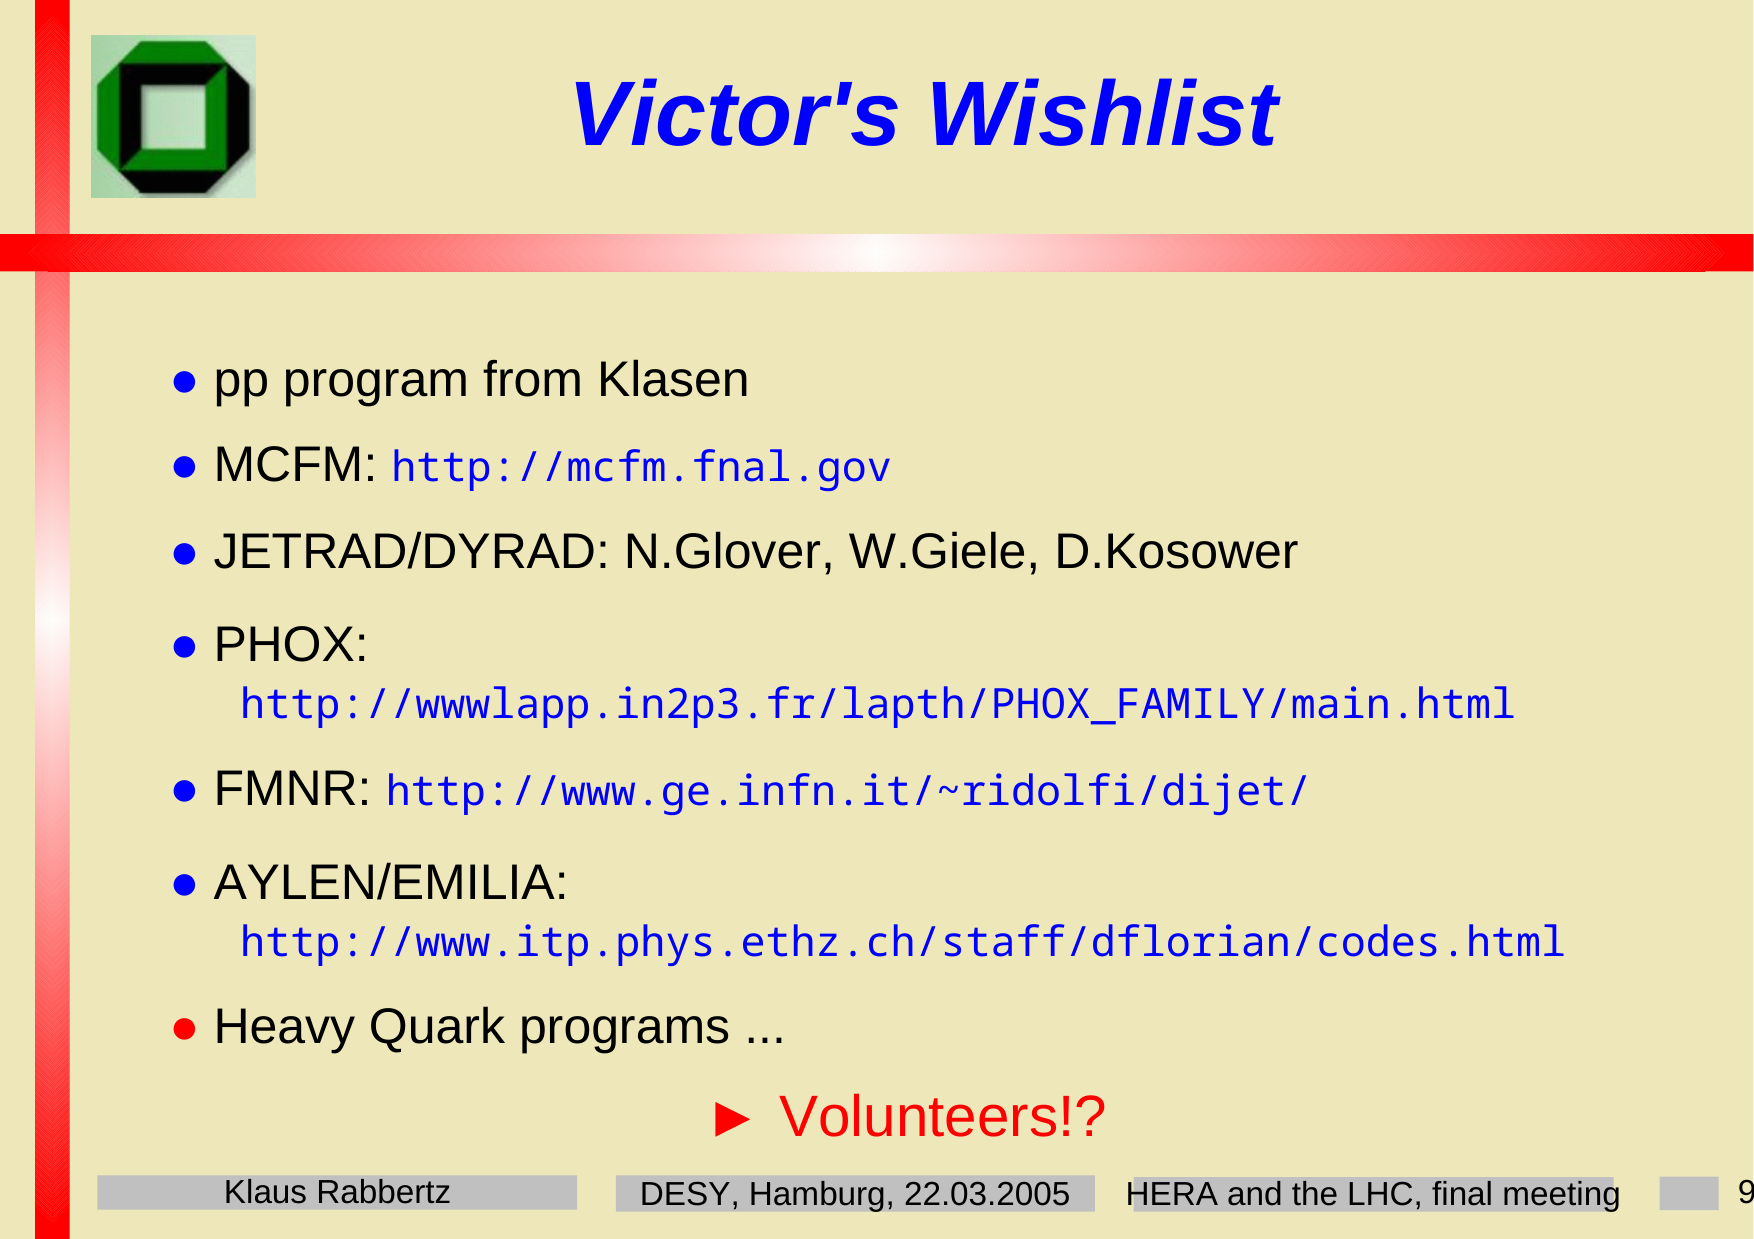

# Victor's Wishlist
● pp program from Klasen
● MCFM: http://mcfm.fnal.gov
● JETRAD/DYRAD: N.Glover, W.Giele, D.Kosower
● PHOX: http://wwwlapp.in2p3.fr/lapth/PHOX_FAMILY/main.html
● FMNR: http://www.ge.infn.it/~ridolfi/dijet/
● AYLEN/EMILIA: http://www.itp.phys.ethz.ch/staff/dflorian/codes.html
● Heavy Quark programs ...
 ► Volunteers!?